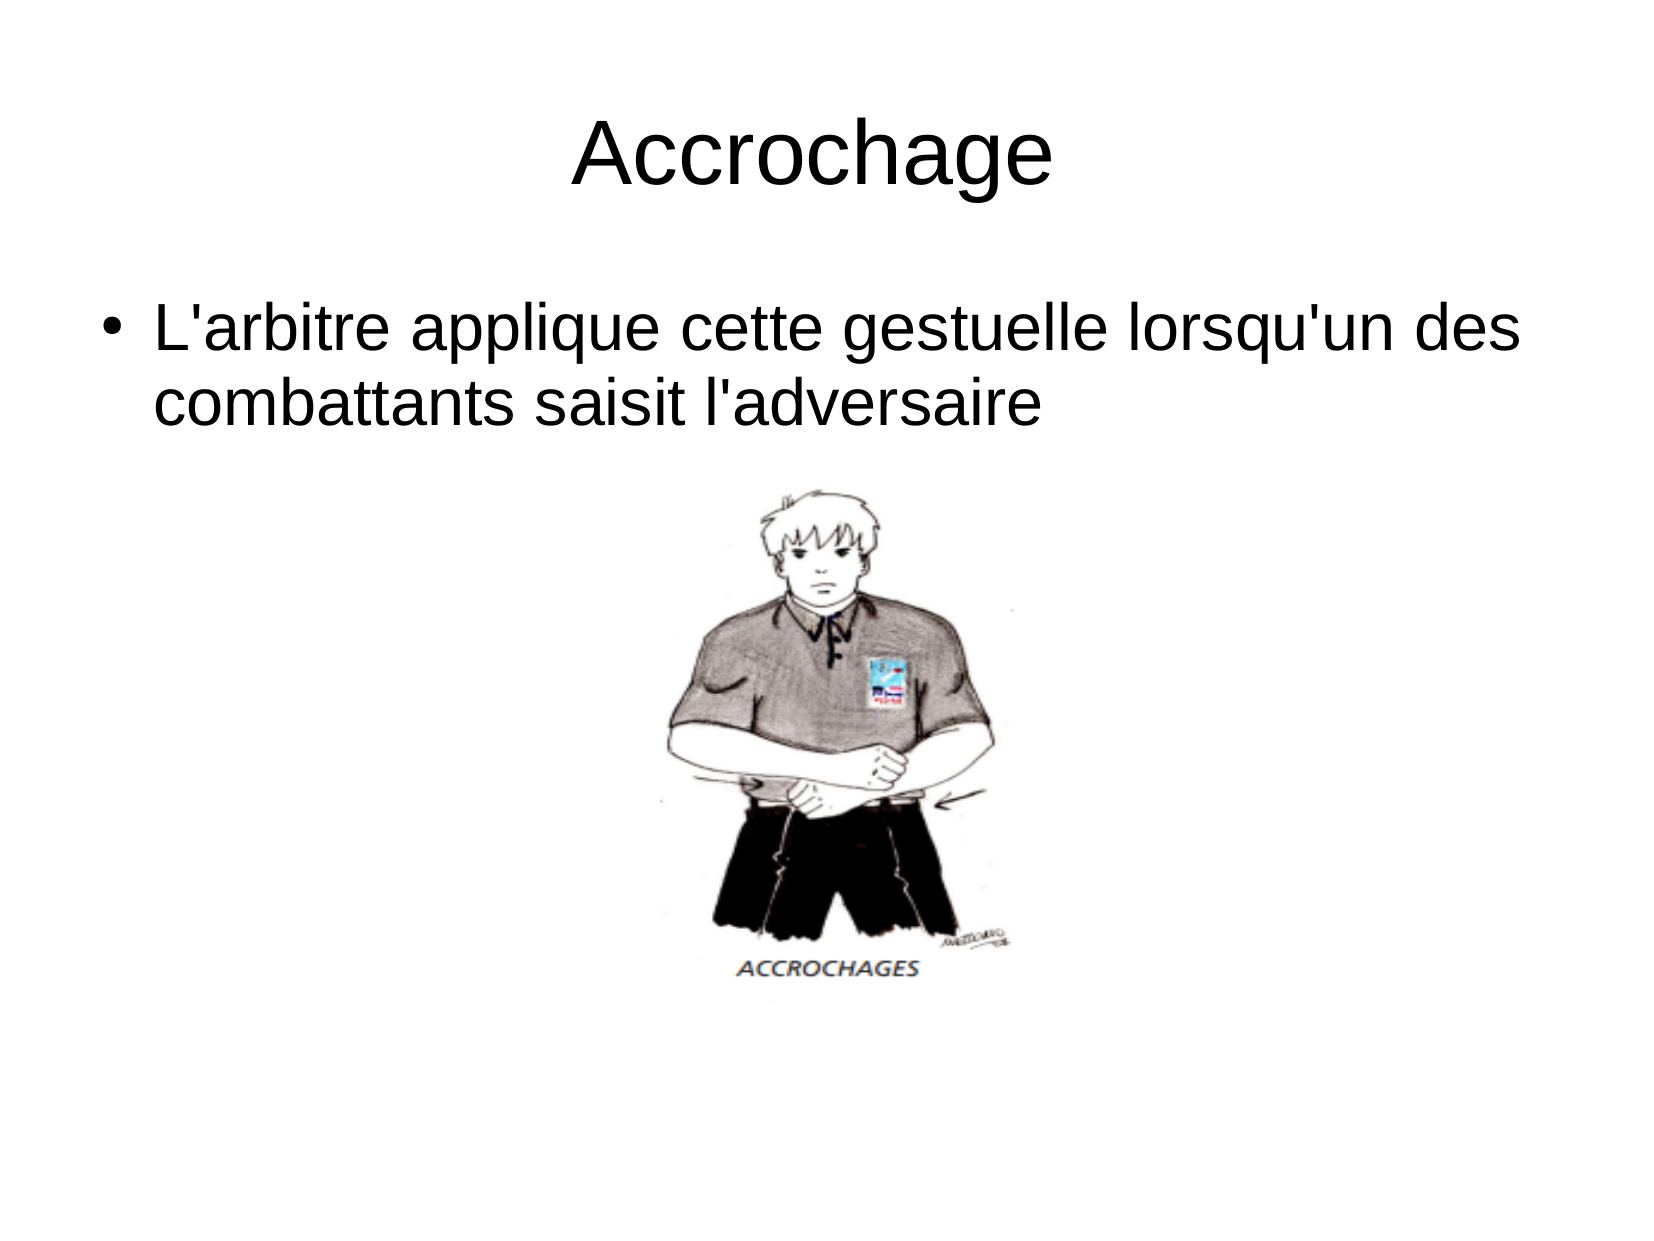

# Accrochage
L'arbitre applique cette gestuelle lorsqu'un des combattants saisit l'adversaire